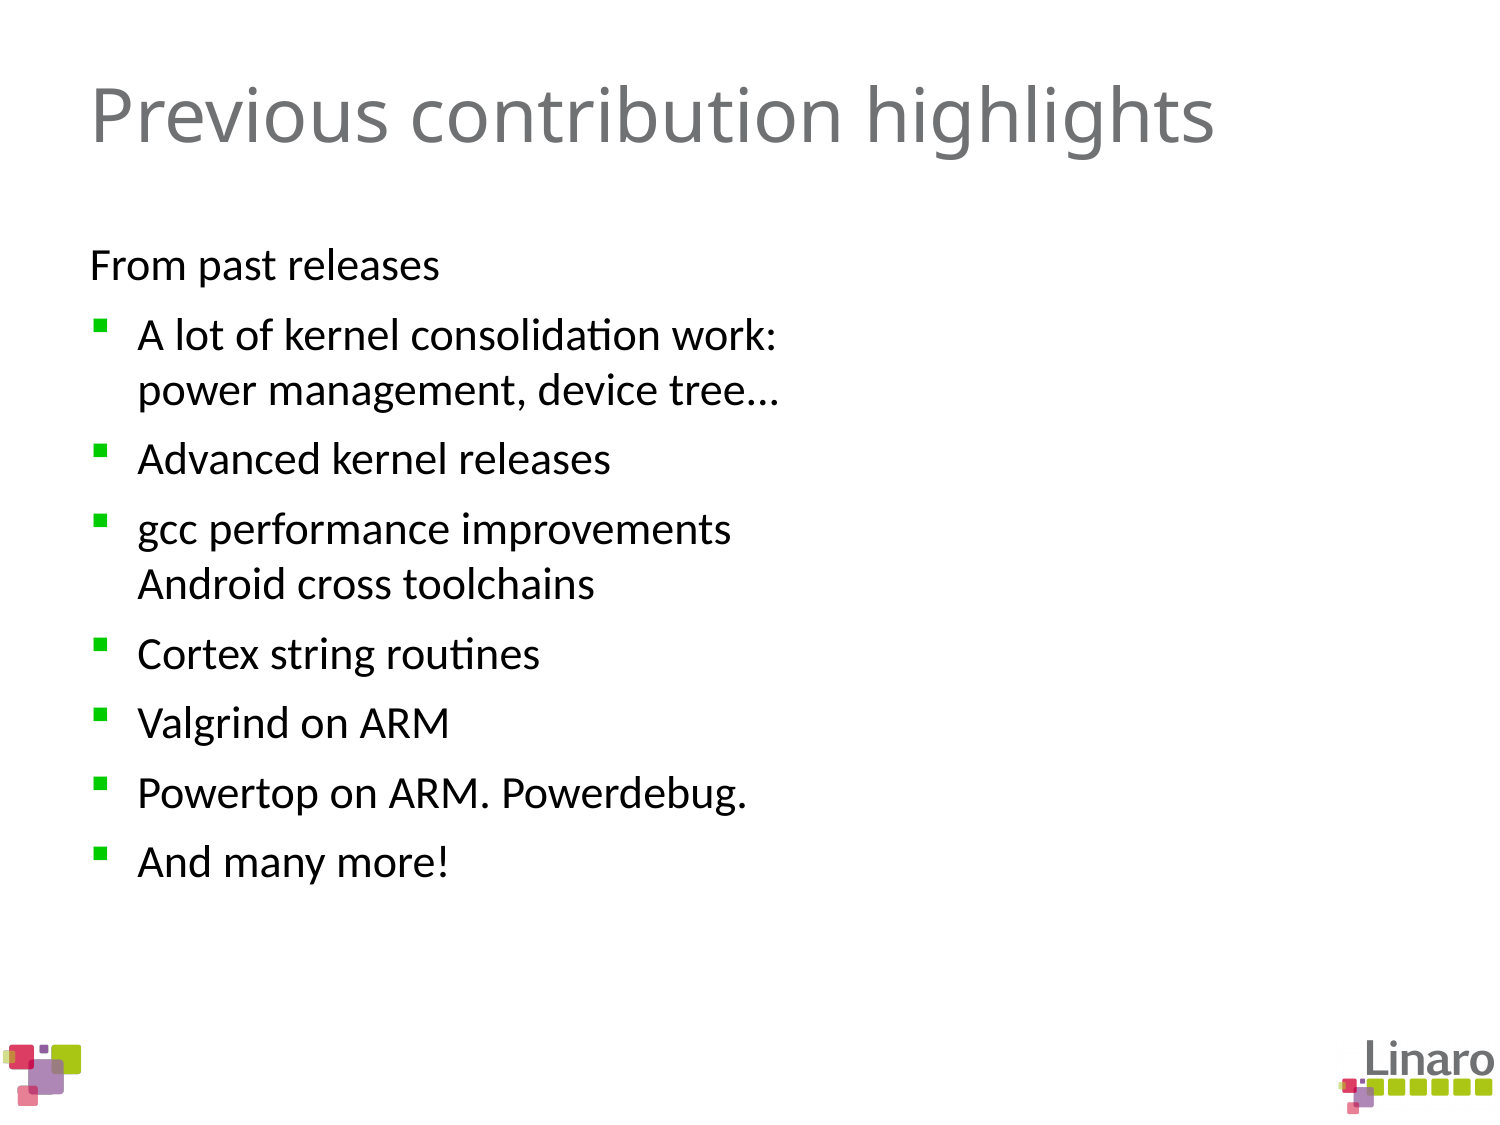

# Previous contribution highlights
From past releases
A lot of kernel consolidation work:
power management, device tree...
Advanced kernel releases
gcc performance improvements
Android cross toolchains
Cortex string routines
Valgrind on ARM
Powertop on ARM. Powerdebug.
And many more!